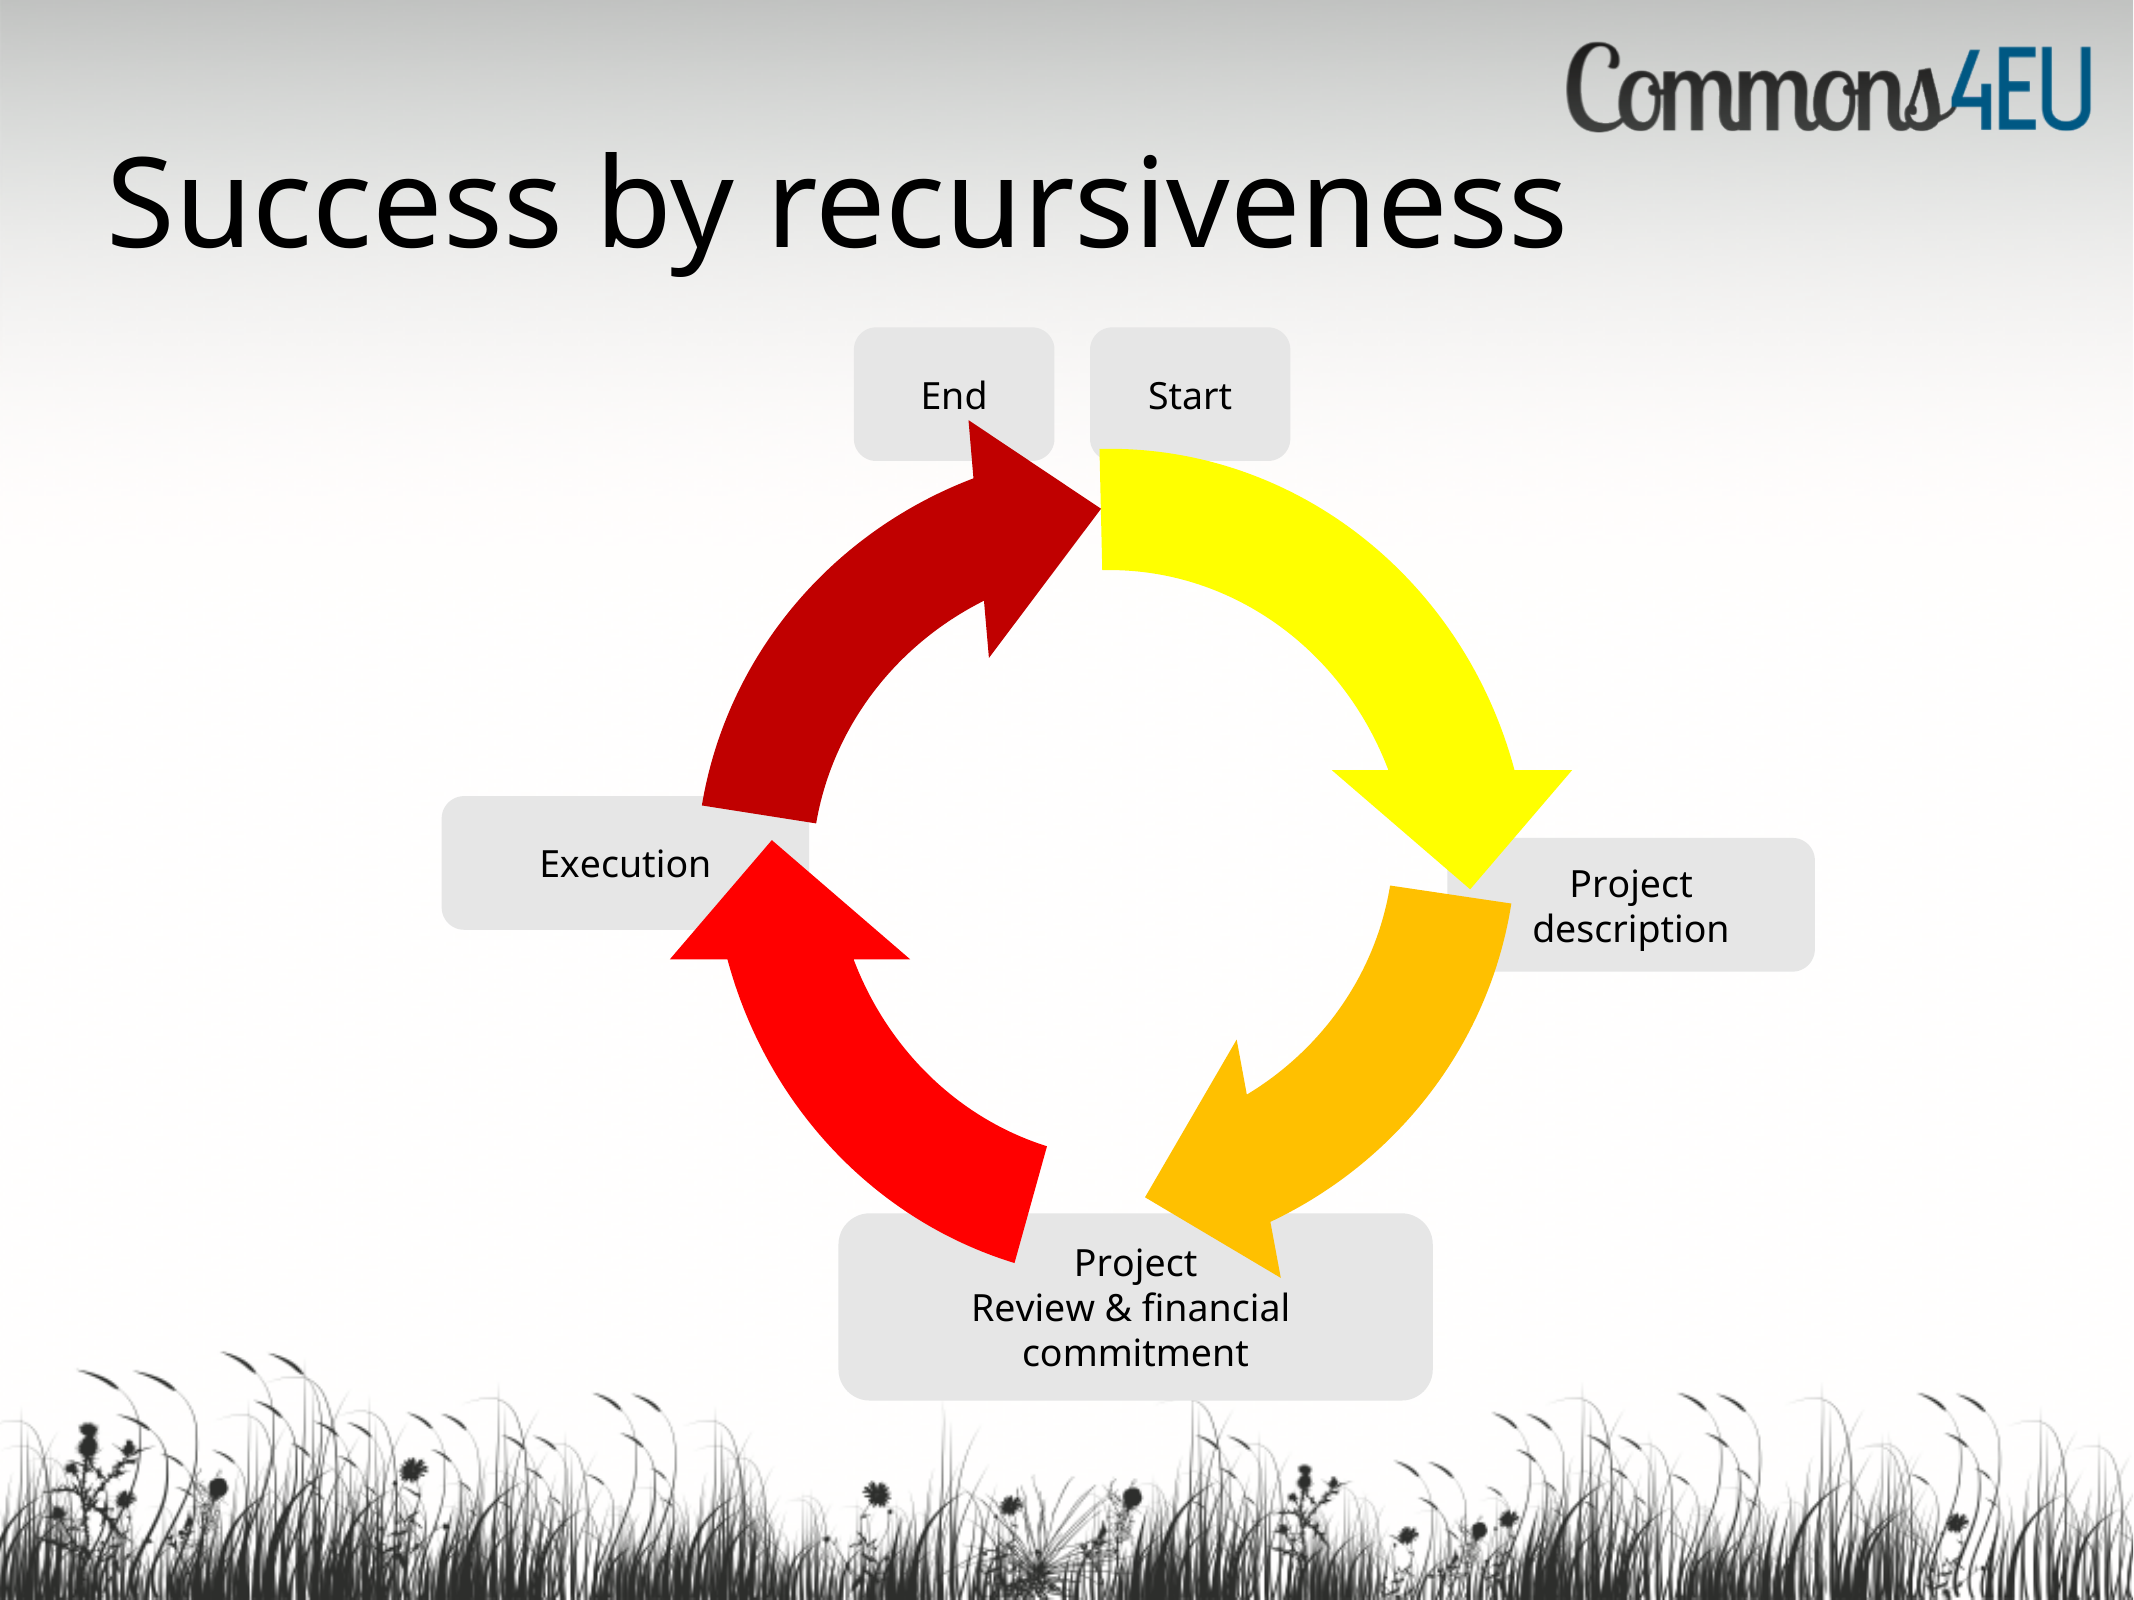

# Success by recursiveness
End
Start
Execution
Project
description
Project
Review & financial
commitment